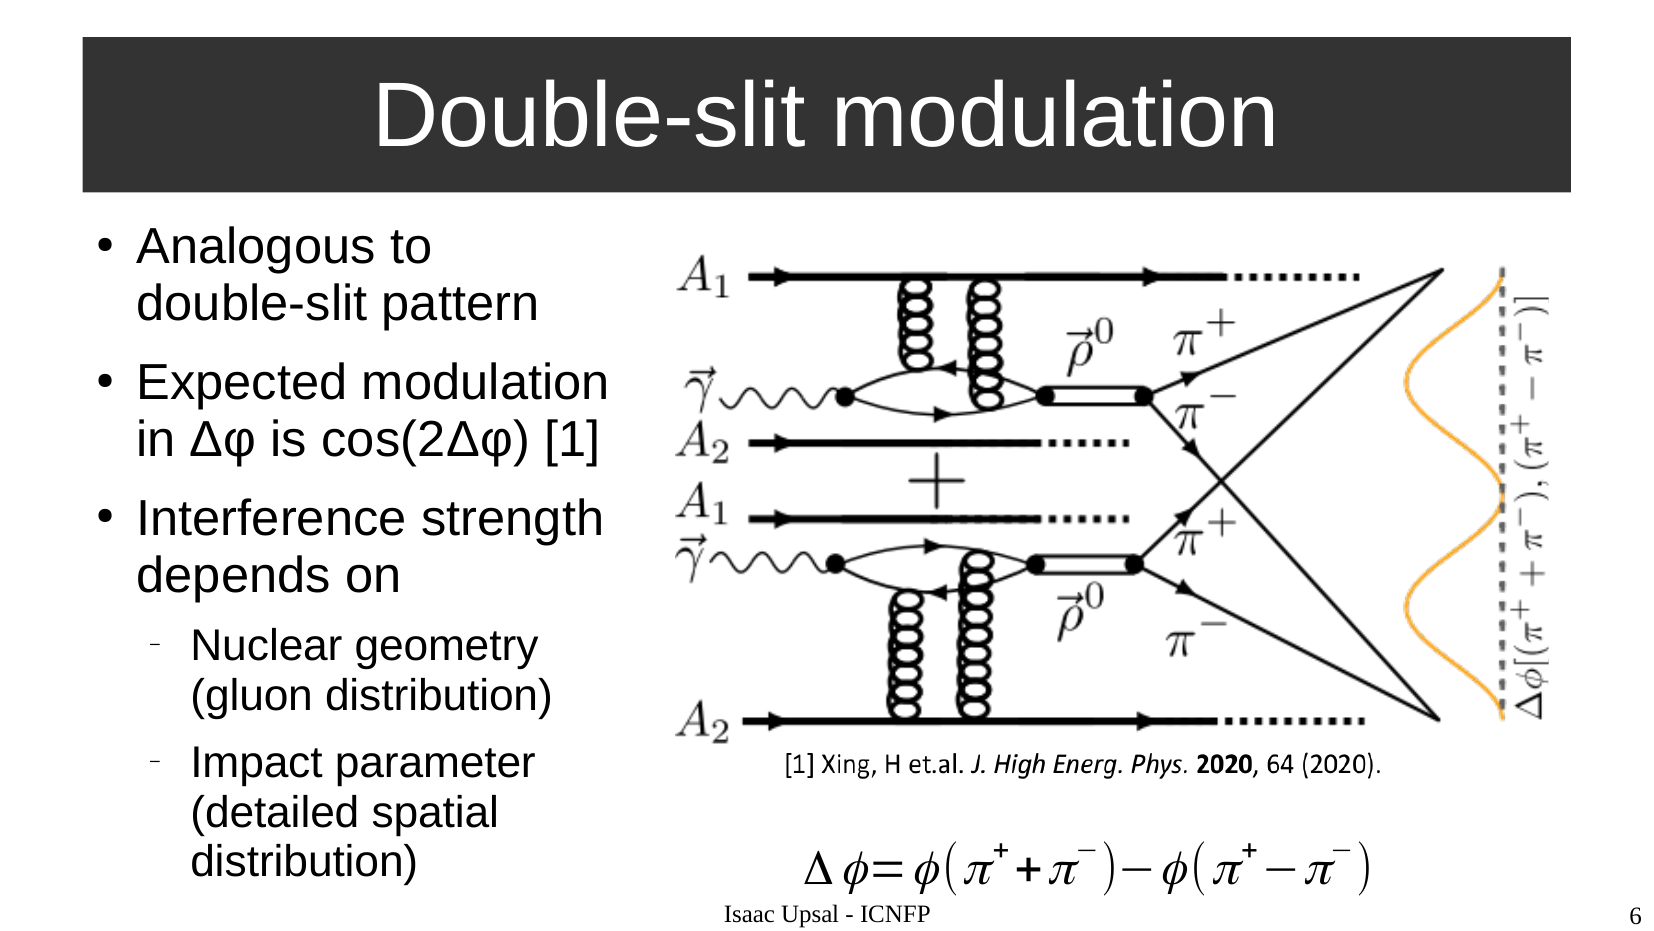

# Double-slit modulation
Analogous to double-slit pattern
Expected modulation in Δφ is cos(2Δφ) [1]
Interference strength depends on
Nuclear geometry (gluon distribution)
Impact parameter (detailed spatial distribution)
Isaac Upsal - ICNFP
6